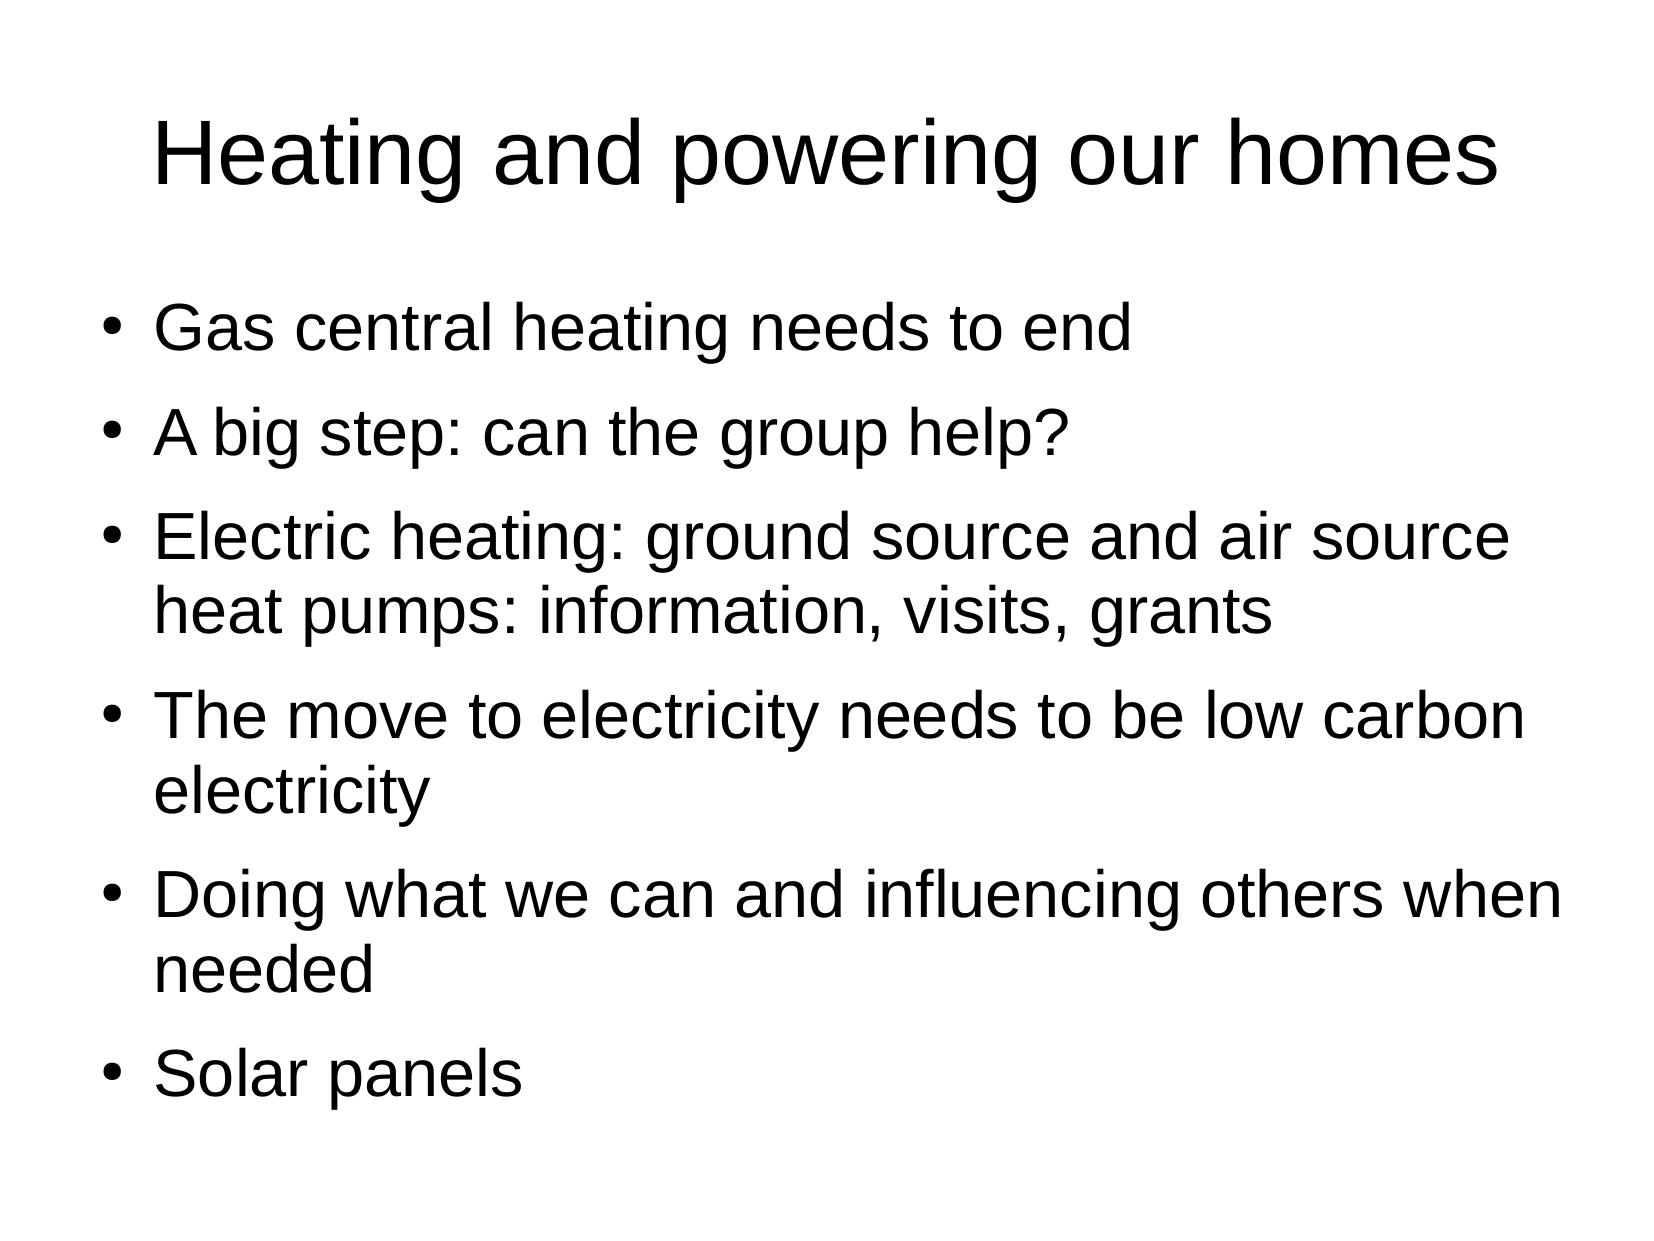

# Heating and powering our homes
Gas central heating needs to end
A big step: can the group help?
Electric heating: ground source and air source heat pumps: information, visits, grants
The move to electricity needs to be low carbon electricity
Doing what we can and influencing others when needed
Solar panels